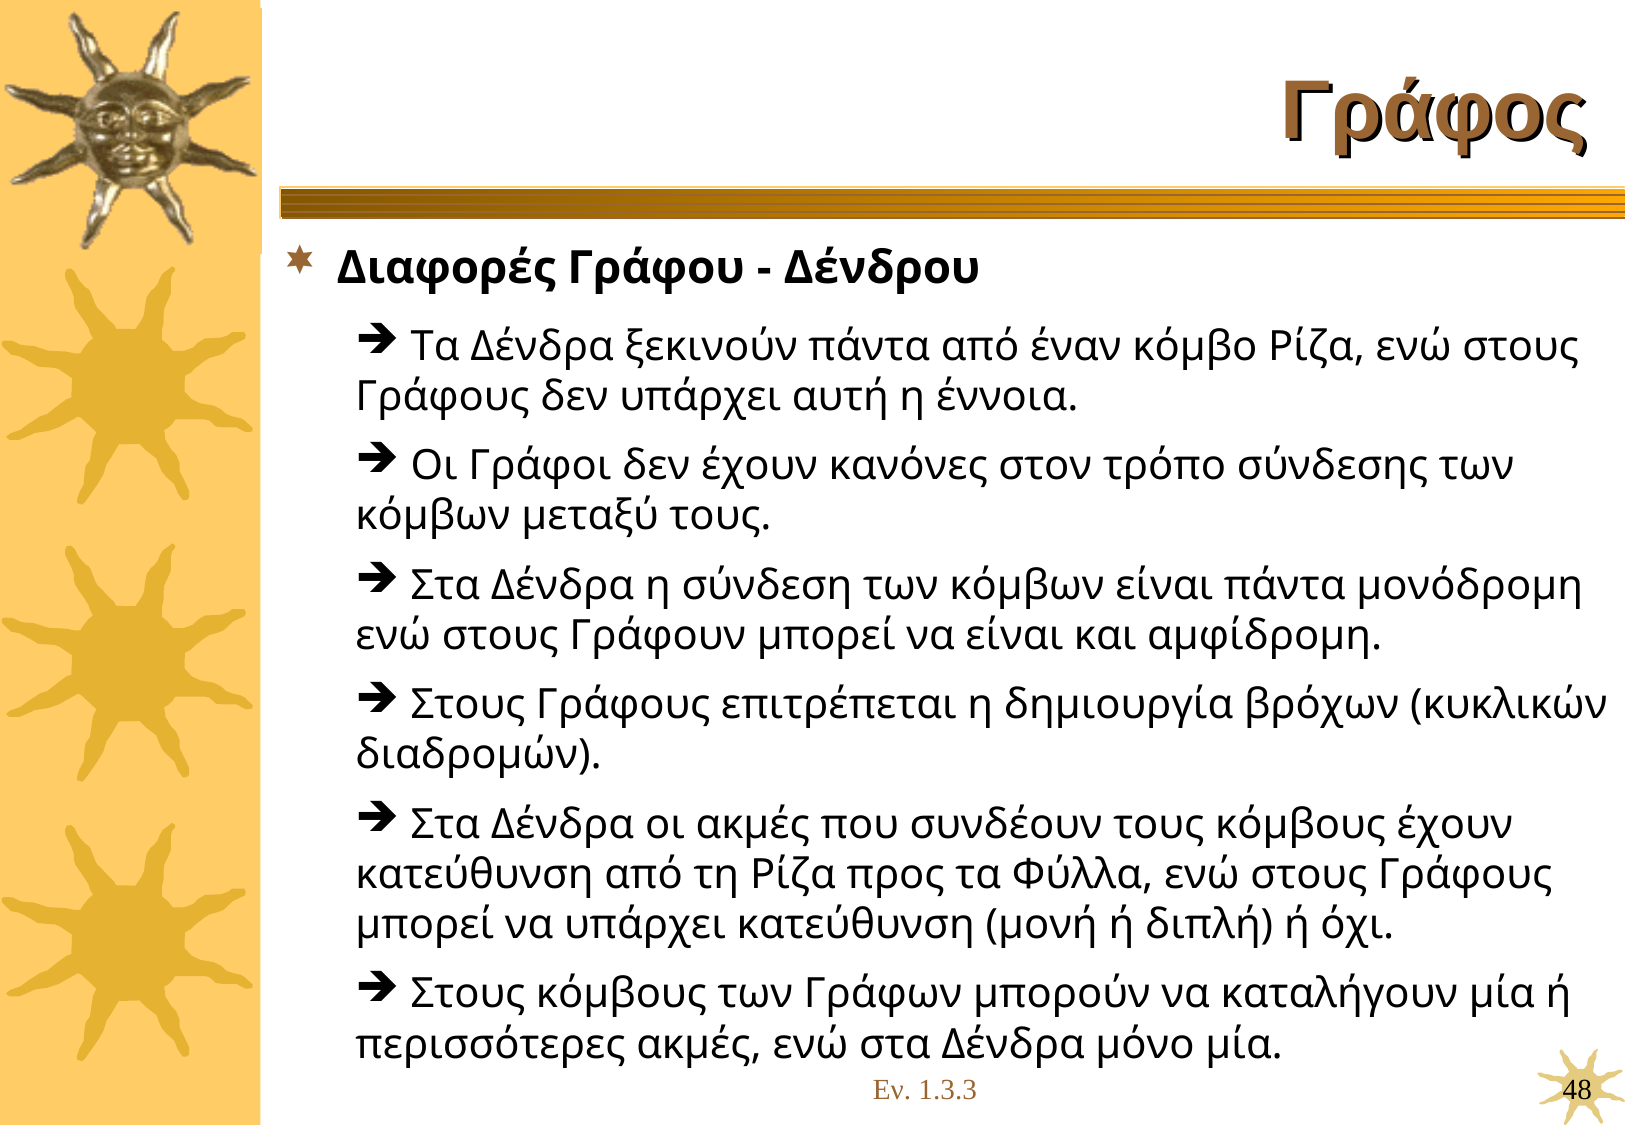

Γράφος
Διαφορές Γράφου - Δένδρου
 Τα Δένδρα ξεκινούν πάντα από έναν κόμβο Ρίζα, ενώ στους Γράφους δεν υπάρχει αυτή η έννοια.
 Οι Γράφοι δεν έχουν κανόνες στον τρόπο σύνδεσης των κόμβων μεταξύ τους.
 Στα Δένδρα η σύνδεση των κόμβων είναι πάντα μονόδρομη ενώ στους Γράφουν μπορεί να είναι και αμφίδρομη.
 Στους Γράφους επιτρέπεται η δημιουργία βρόχων (κυκλικών διαδρομών).
 Στα Δένδρα οι ακμές που συνδέουν τους κόμβους έχουν κατεύθυνση από τη Ρίζα προς τα Φύλλα, ενώ στους Γράφους μπορεί να υπάρχει κατεύθυνση (μονή ή διπλή) ή όχι.
 Στους κόμβους των Γράφων μπορούν να καταλήγουν μία ή περισσότερες ακμές, ενώ στα Δένδρα μόνο μία.
Εν. 1.3.3
48